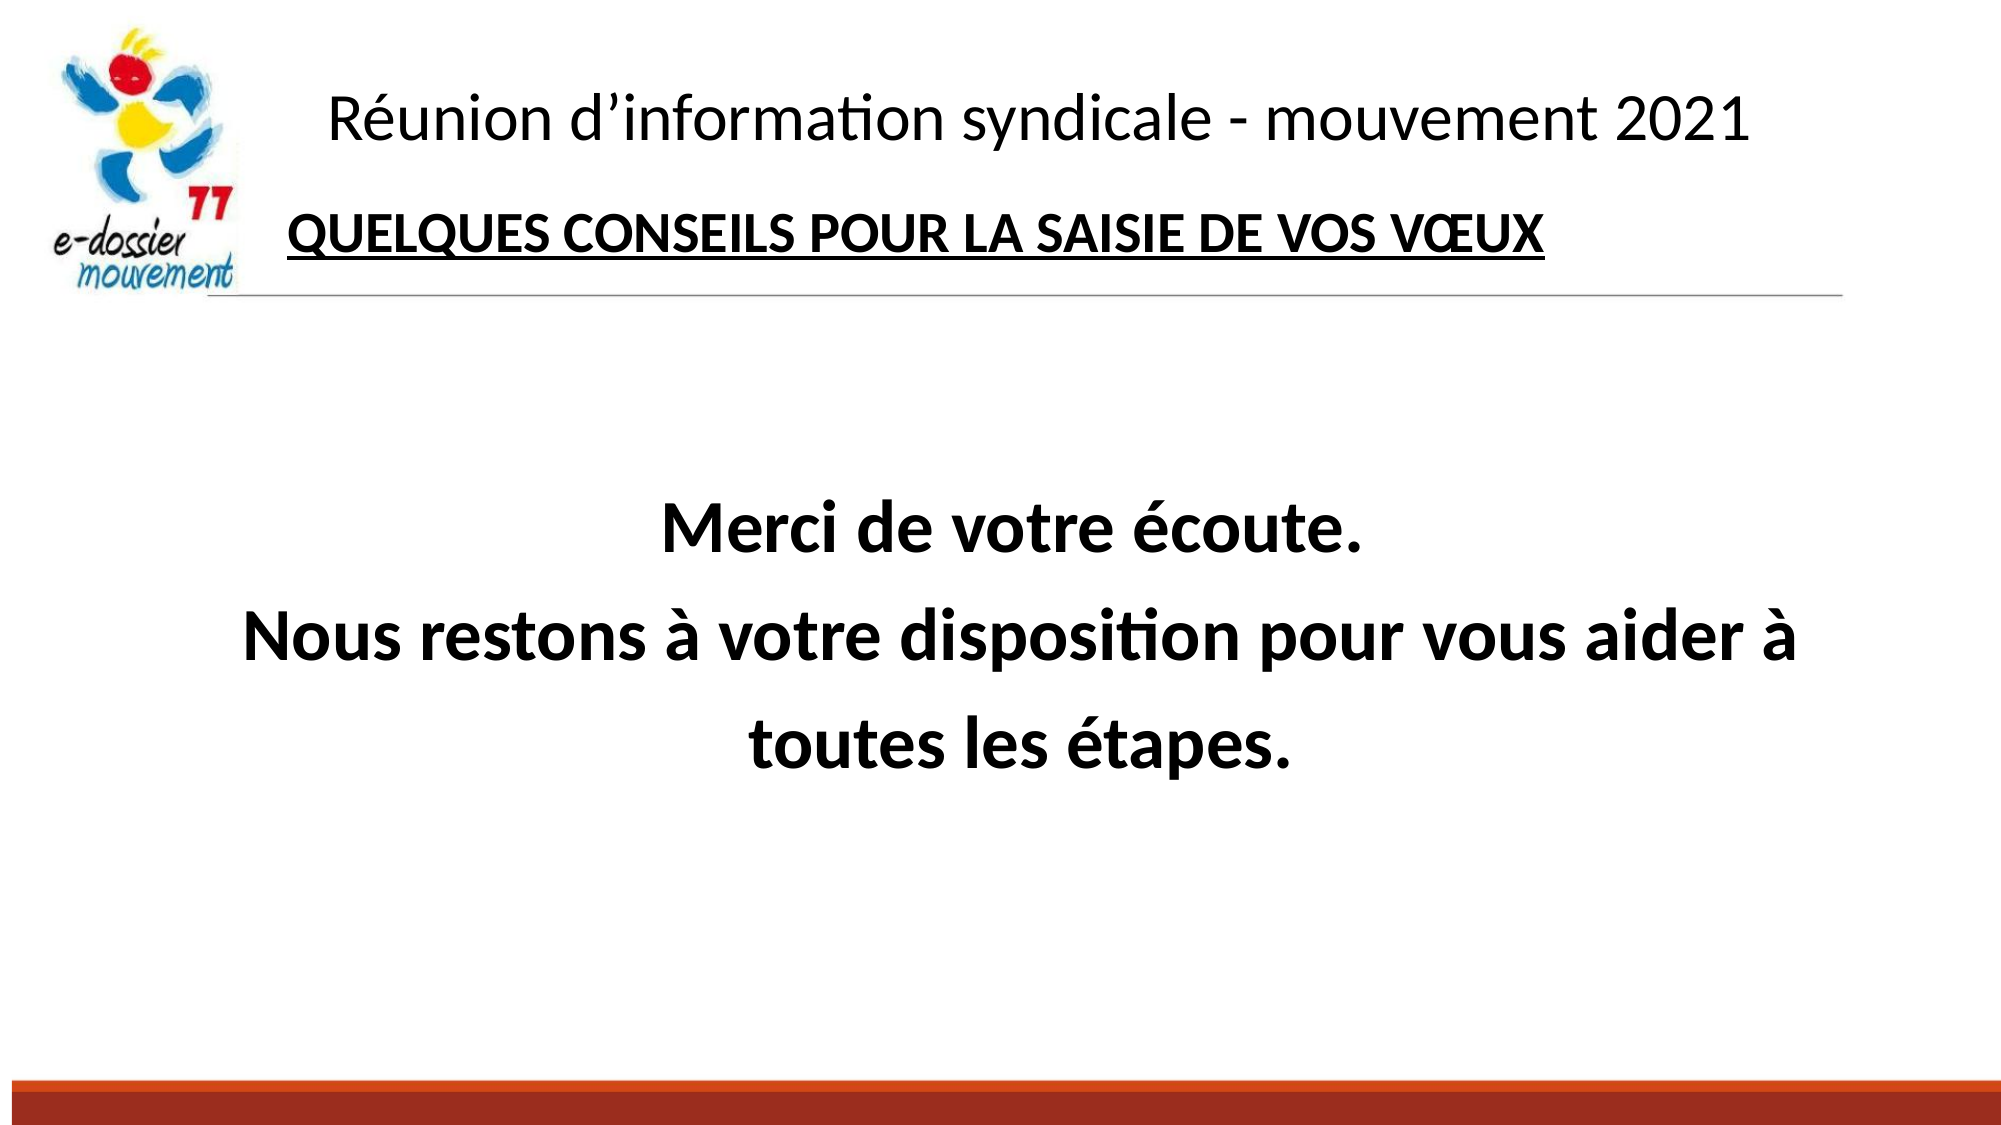

Réunion d’information syndicale - mouvement 2021
QUELQUES CONSEILS POUR LA SAISIE DE VOS VŒUX
Merci de votre écoute.
Nous restons à votre disposition pour vous aider à toutes les étapes.